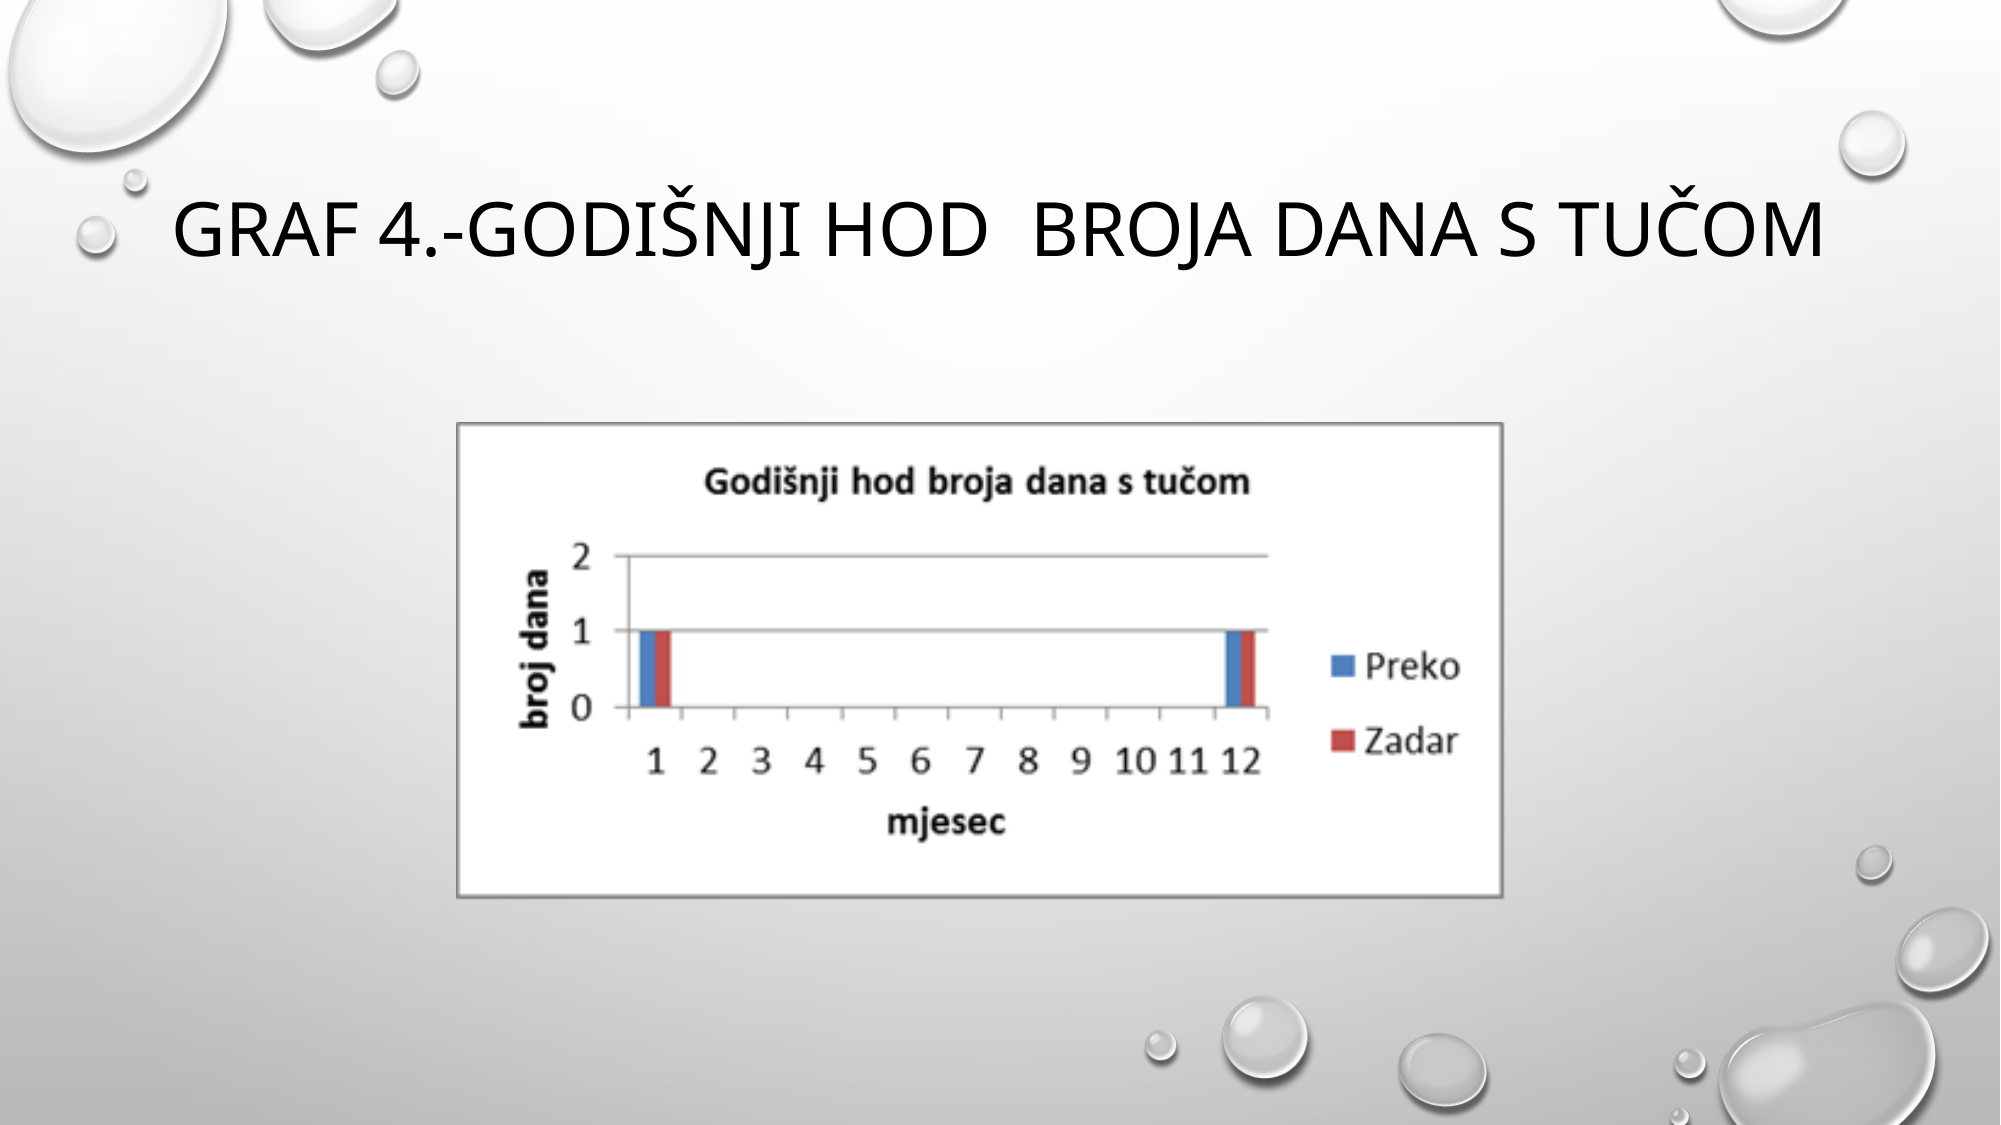

# Graf 4.-Godišnji hod broja dana s tučom